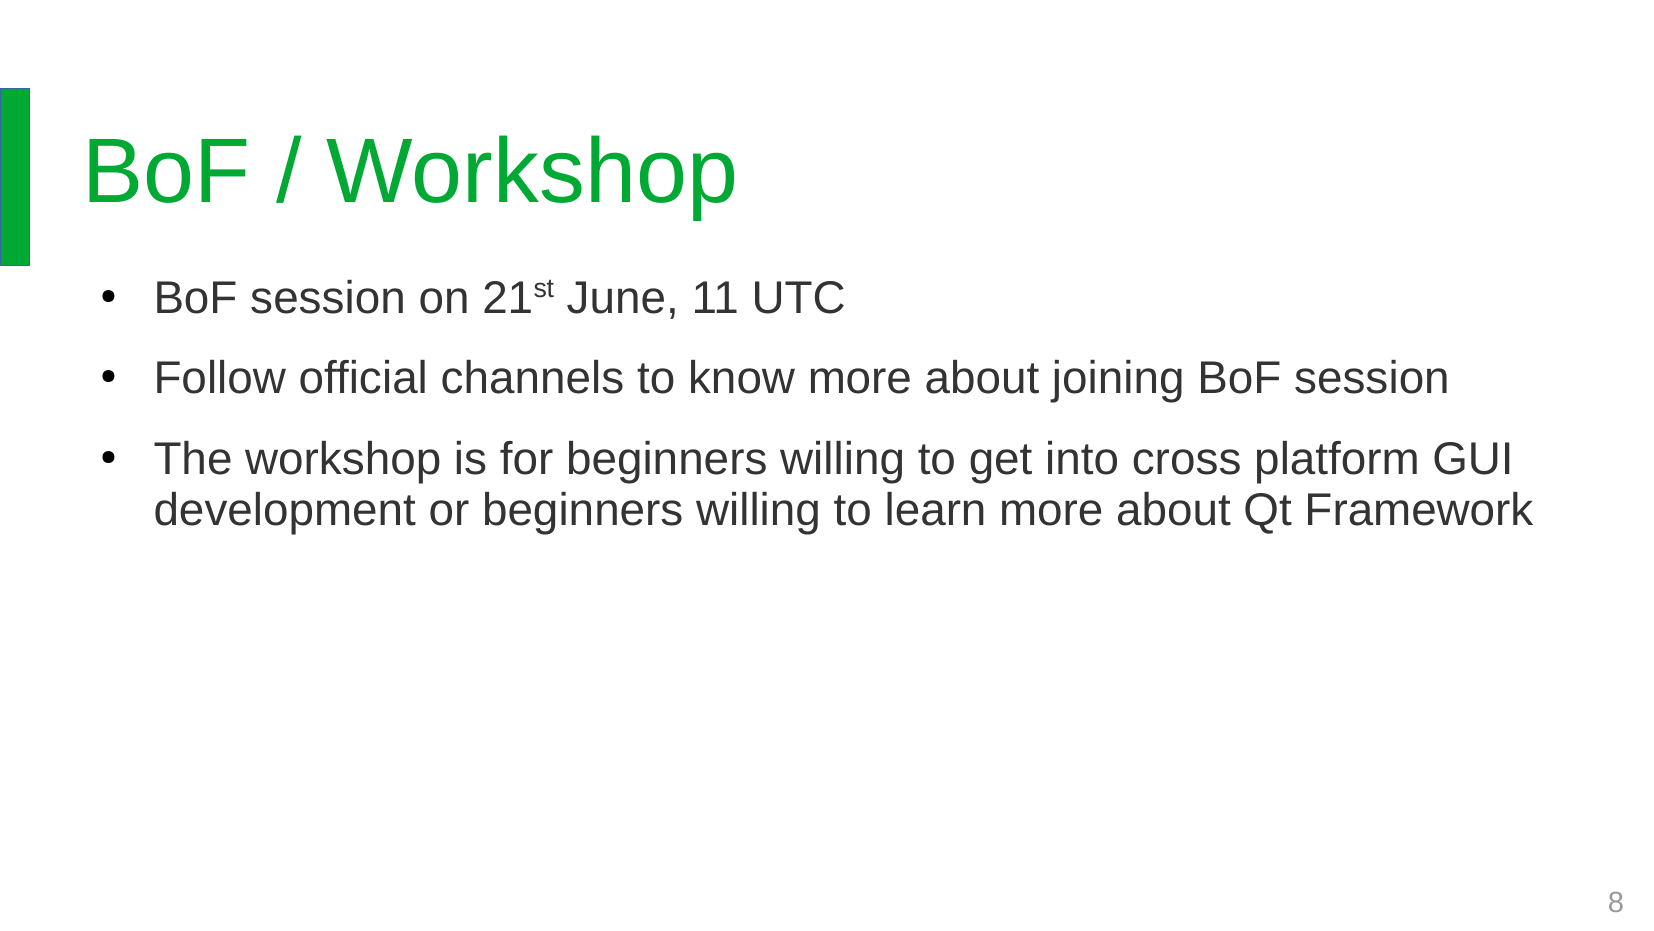

# BoF / Workshop
BoF session on 21st June, 11 UTC
Follow official channels to know more about joining BoF session
The workshop is for beginners willing to get into cross platform GUI development or beginners willing to learn more about Qt Framework